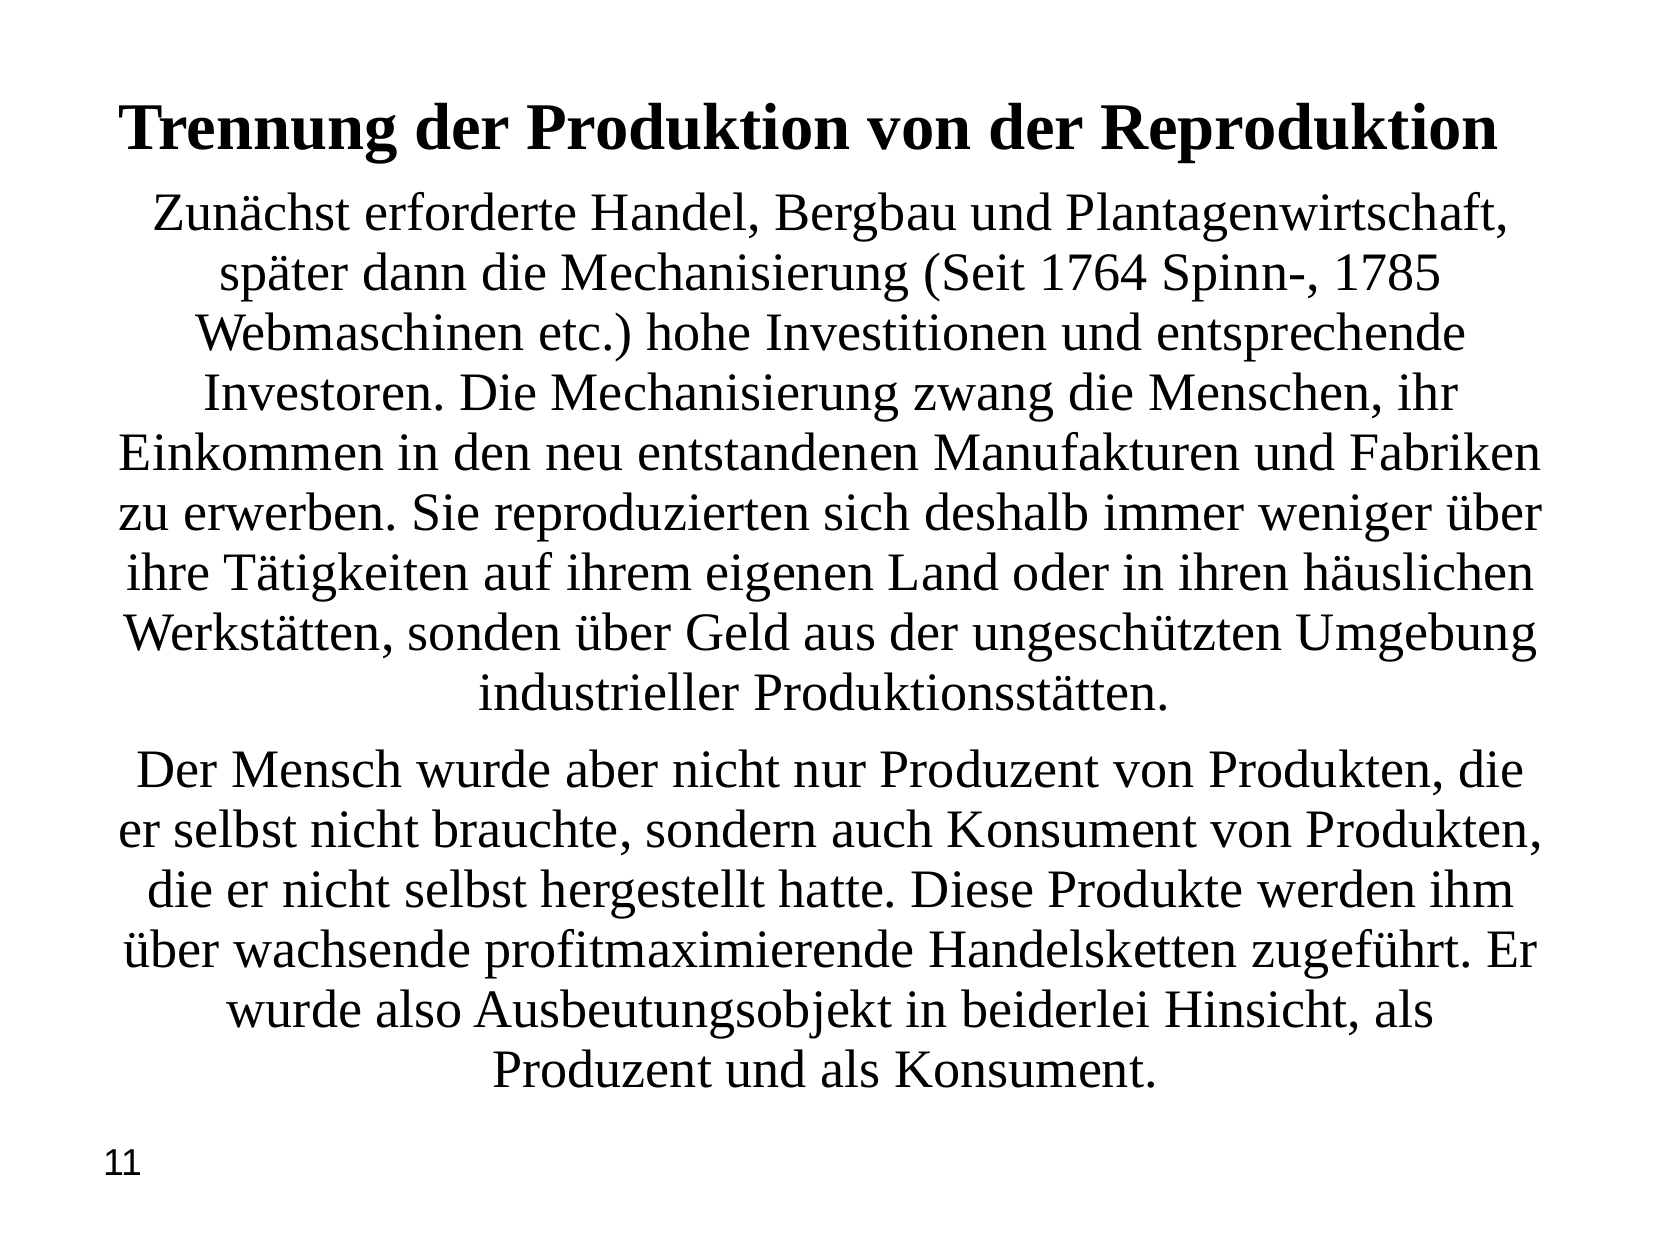

Trennung der Produktion von der Reproduktion
Zunächst erforderte Handel, Bergbau und Plantagenwirtschaft, später dann die Mechanisierung (Seit 1764 Spinn-, 1785 Webmaschinen etc.) hohe Investitionen und entsprechende Investoren. Die Mechanisierung zwang die Menschen, ihr Einkommen in den neu entstandenen Manufakturen und Fabriken zu erwerben. Sie reproduzierten sich deshalb immer weniger über ihre Tätigkeiten auf ihrem eigenen Land oder in ihren häuslichen Werkstätten, sonden über Geld aus der ungeschützten Umgebung industrieller Produktionsstätten.
Der Mensch wurde aber nicht nur Produzent von Produkten, die er selbst nicht brauchte, sondern auch Konsument von Produkten, die er nicht selbst hergestellt hatte. Diese Produkte werden ihm über wachsende profitmaximierende Handelsketten zugeführt. Er wurde also Ausbeutungsobjekt in beiderlei Hinsicht, als Produzent und als Konsument.